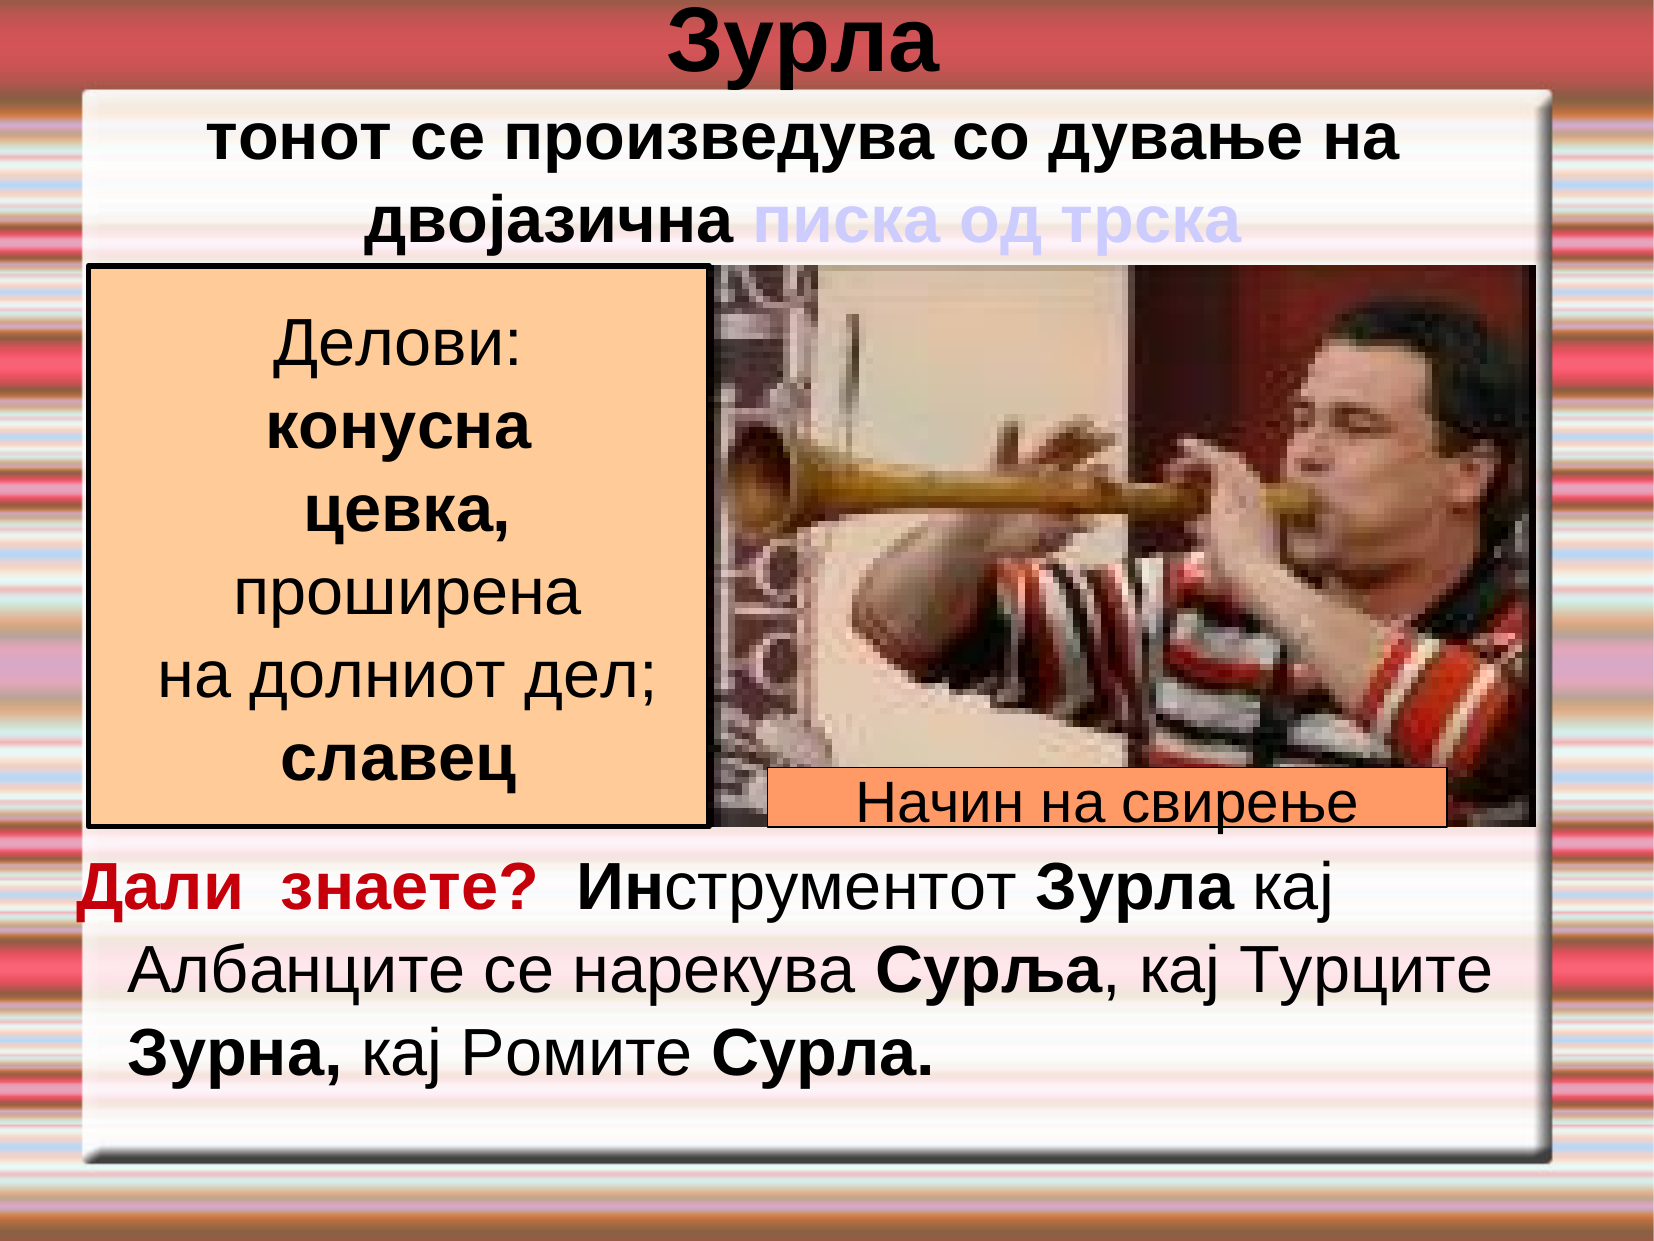

Зурла
тонот се произведува со дување на двојазична писка од трска
Делови:
конусна
 цевка,
 проширена
 на долниот дел;
славец
Начин на свирење
Дали знаете? Инструментот Зурла кај Албанците се нарекува Сурља, кај Турците Зурна, кај Ромите Сурла.